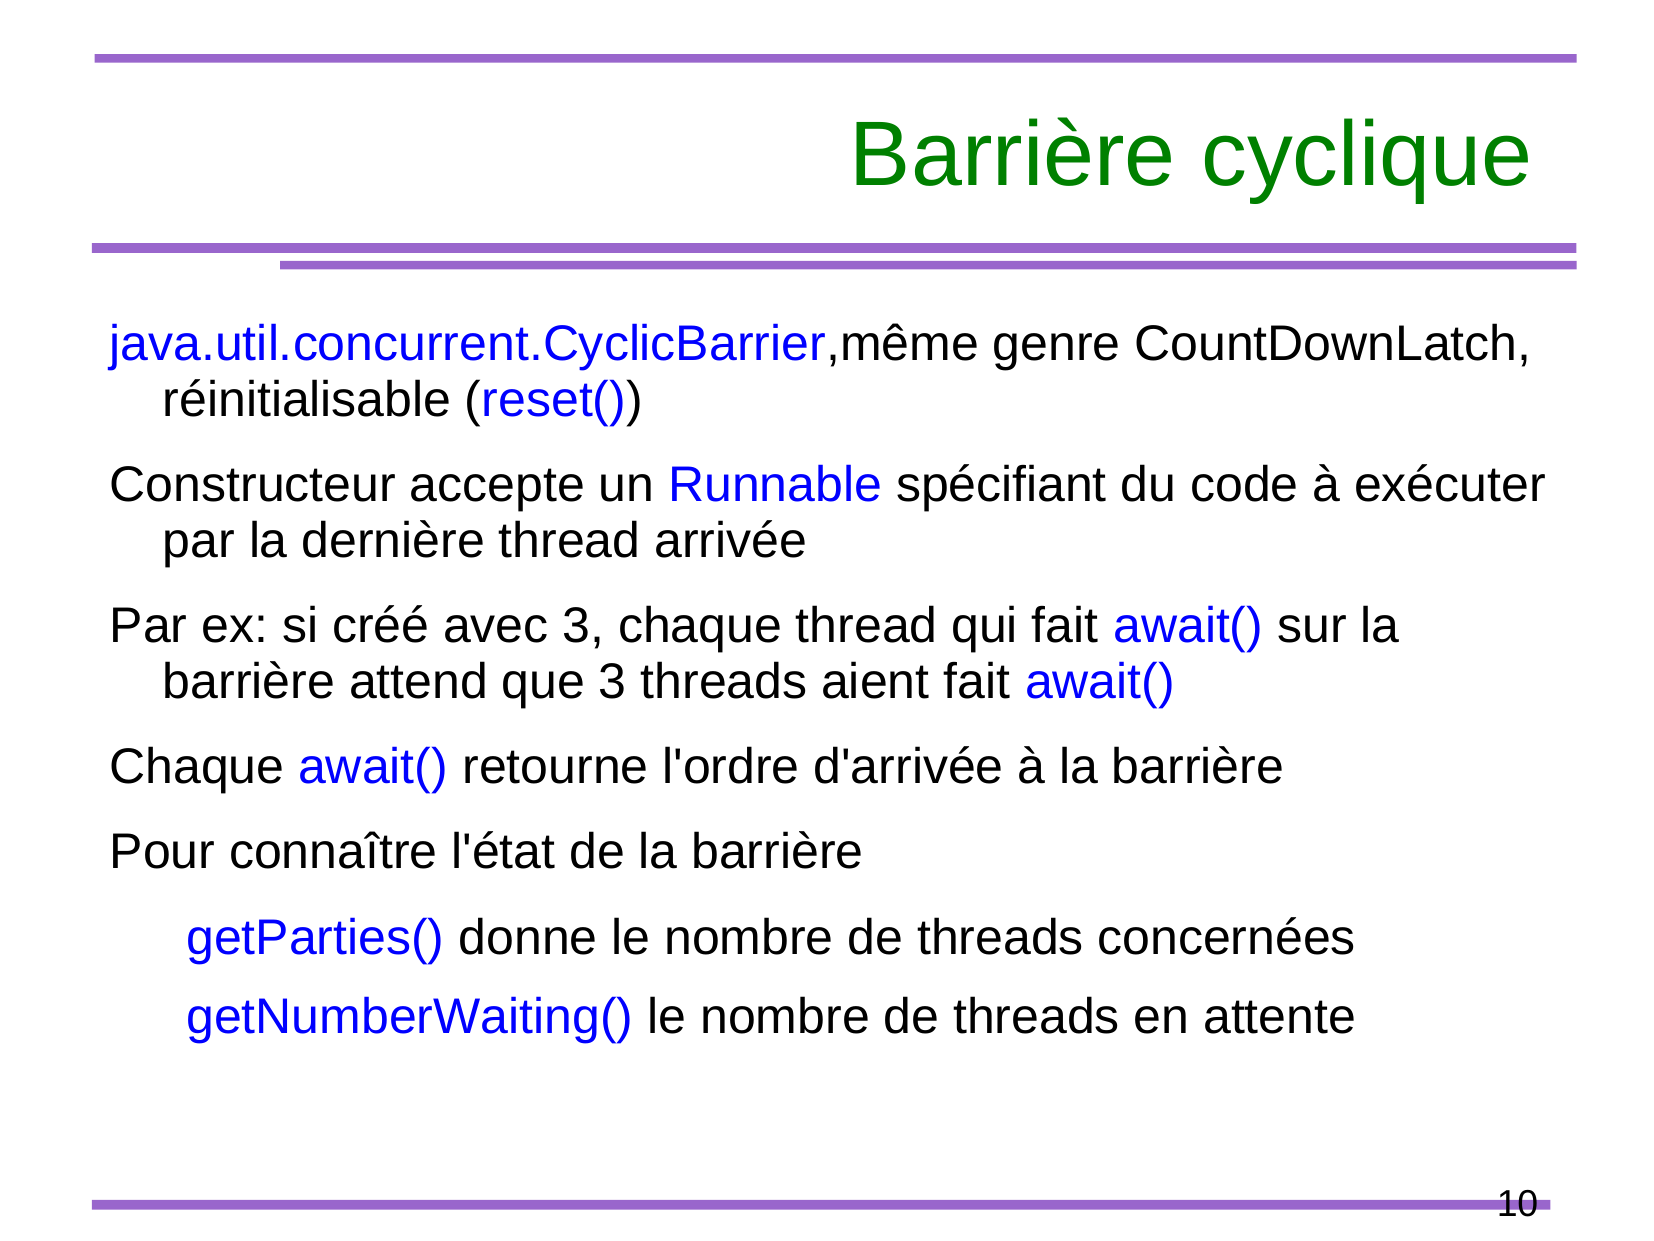

# Barrière cyclique
java.util.concurrent.CyclicBarrier,même genre CountDownLatch, réinitialisable (reset())
Constructeur accepte un Runnable spécifiant du code à exécuter par la dernière thread arrivée
Par ex: si créé avec 3, chaque thread qui fait await() sur la barrière attend que 3 threads aient fait await()
Chaque await() retourne l'ordre d'arrivée à la barrière
Pour connaître l'état de la barrière
getParties() donne le nombre de threads concernées
getNumberWaiting() le nombre de threads en attente